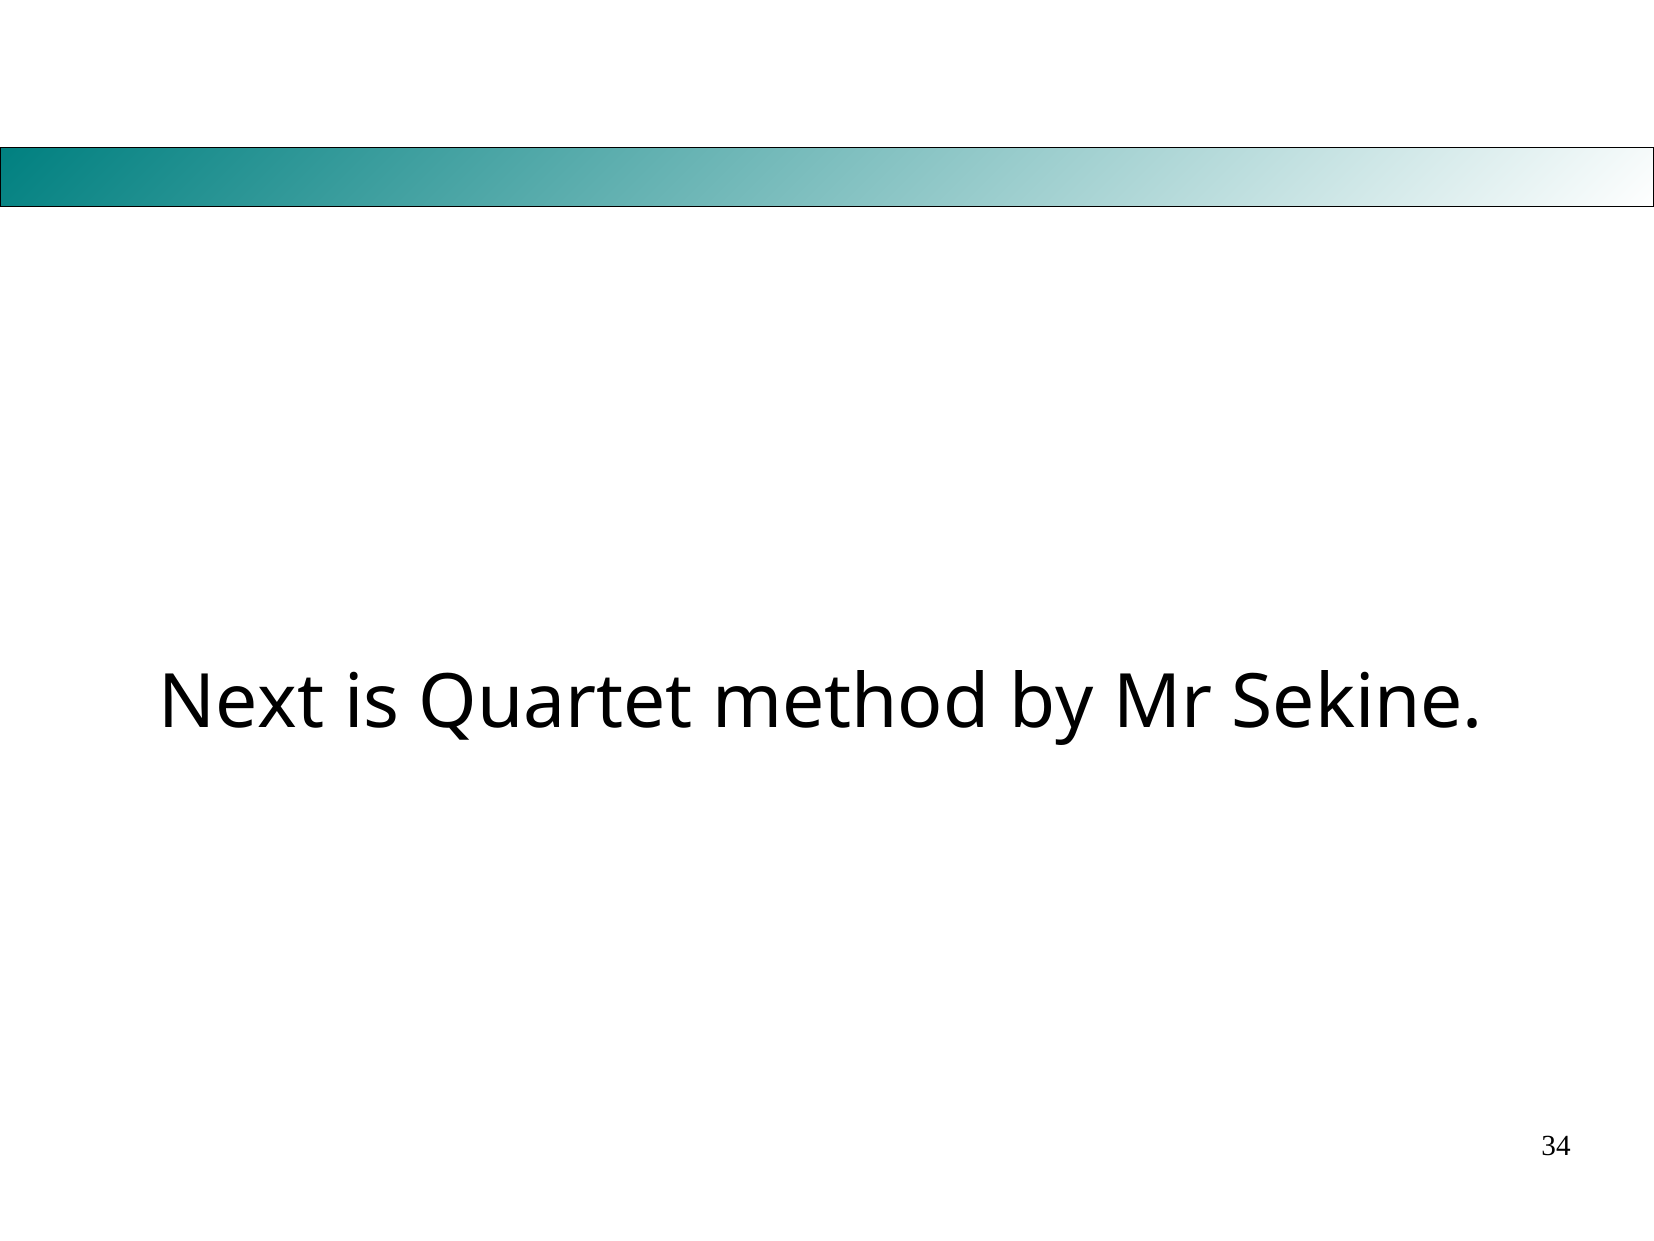

# Next is Quartet method by Mr Sekine.
34